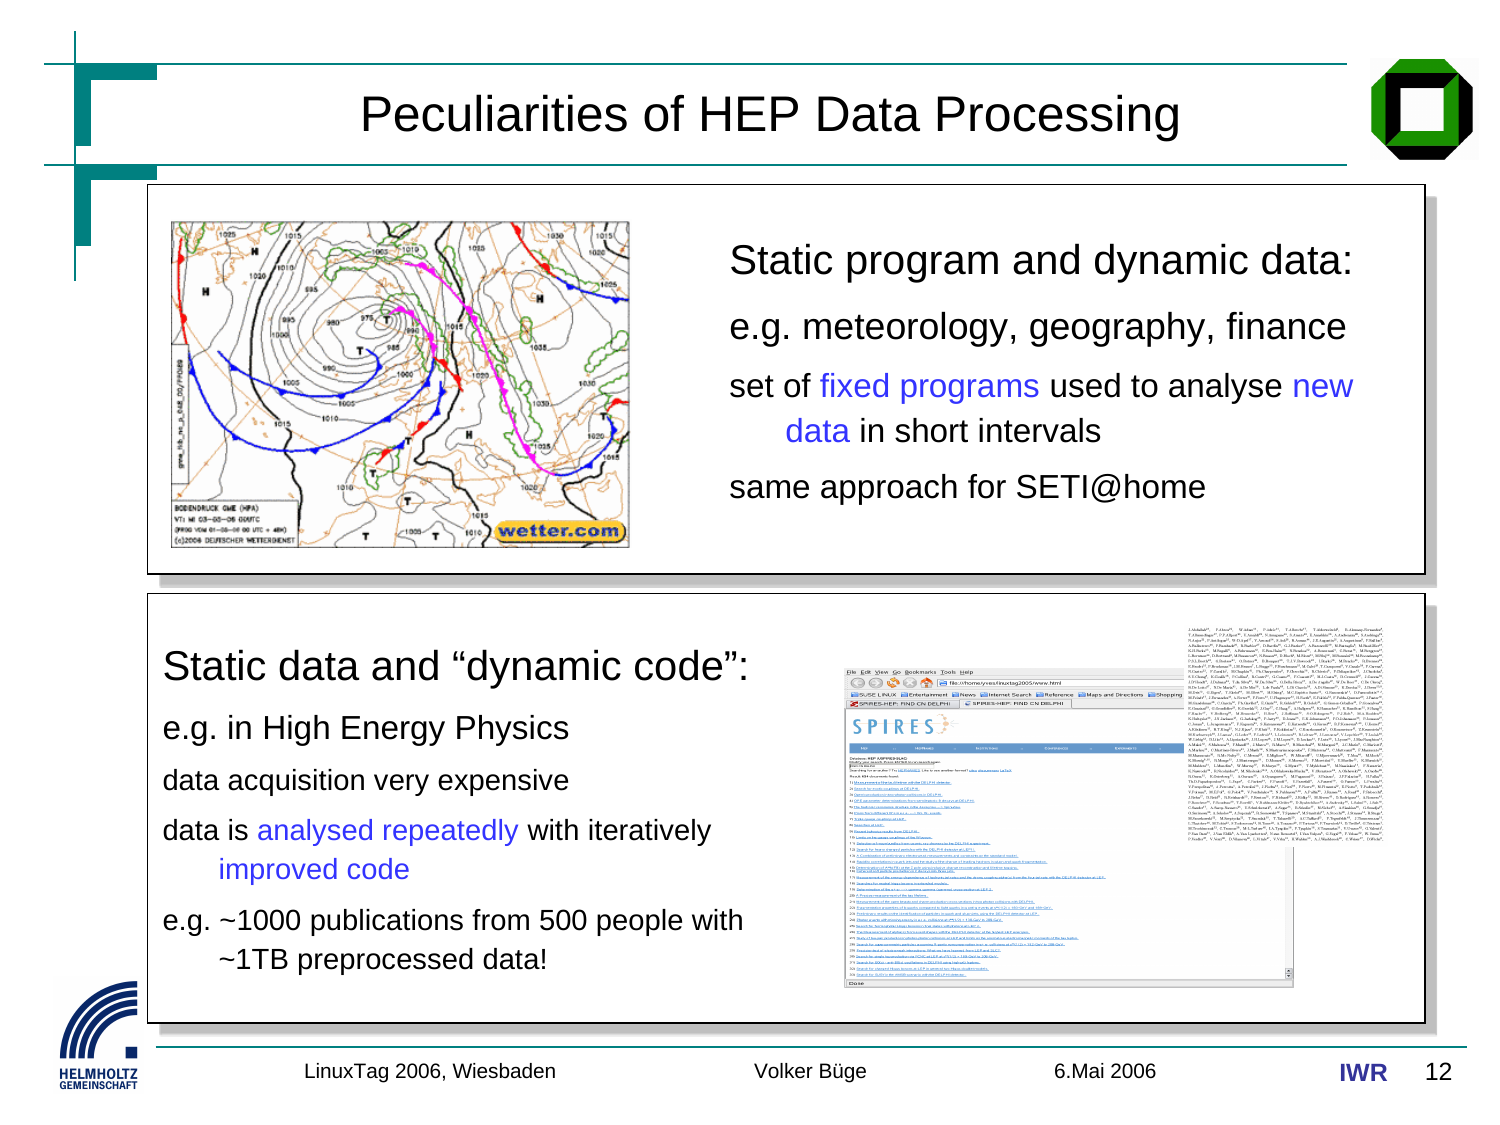

# Peculiarities of HEP Data Processing
Static program and dynamic data:
e.g. meteorology, geography, finance
set of fixed programs used to analyse new data in short intervals
same approach for SETI@home
Static data and “dynamic code”:
e.g. in High Energy Physics
data acquisition very expensive
data is analysed repeatedly with iteratively improved code
e.g. ~1000 publications from 500 people with ~1TB preprocessed data!
12